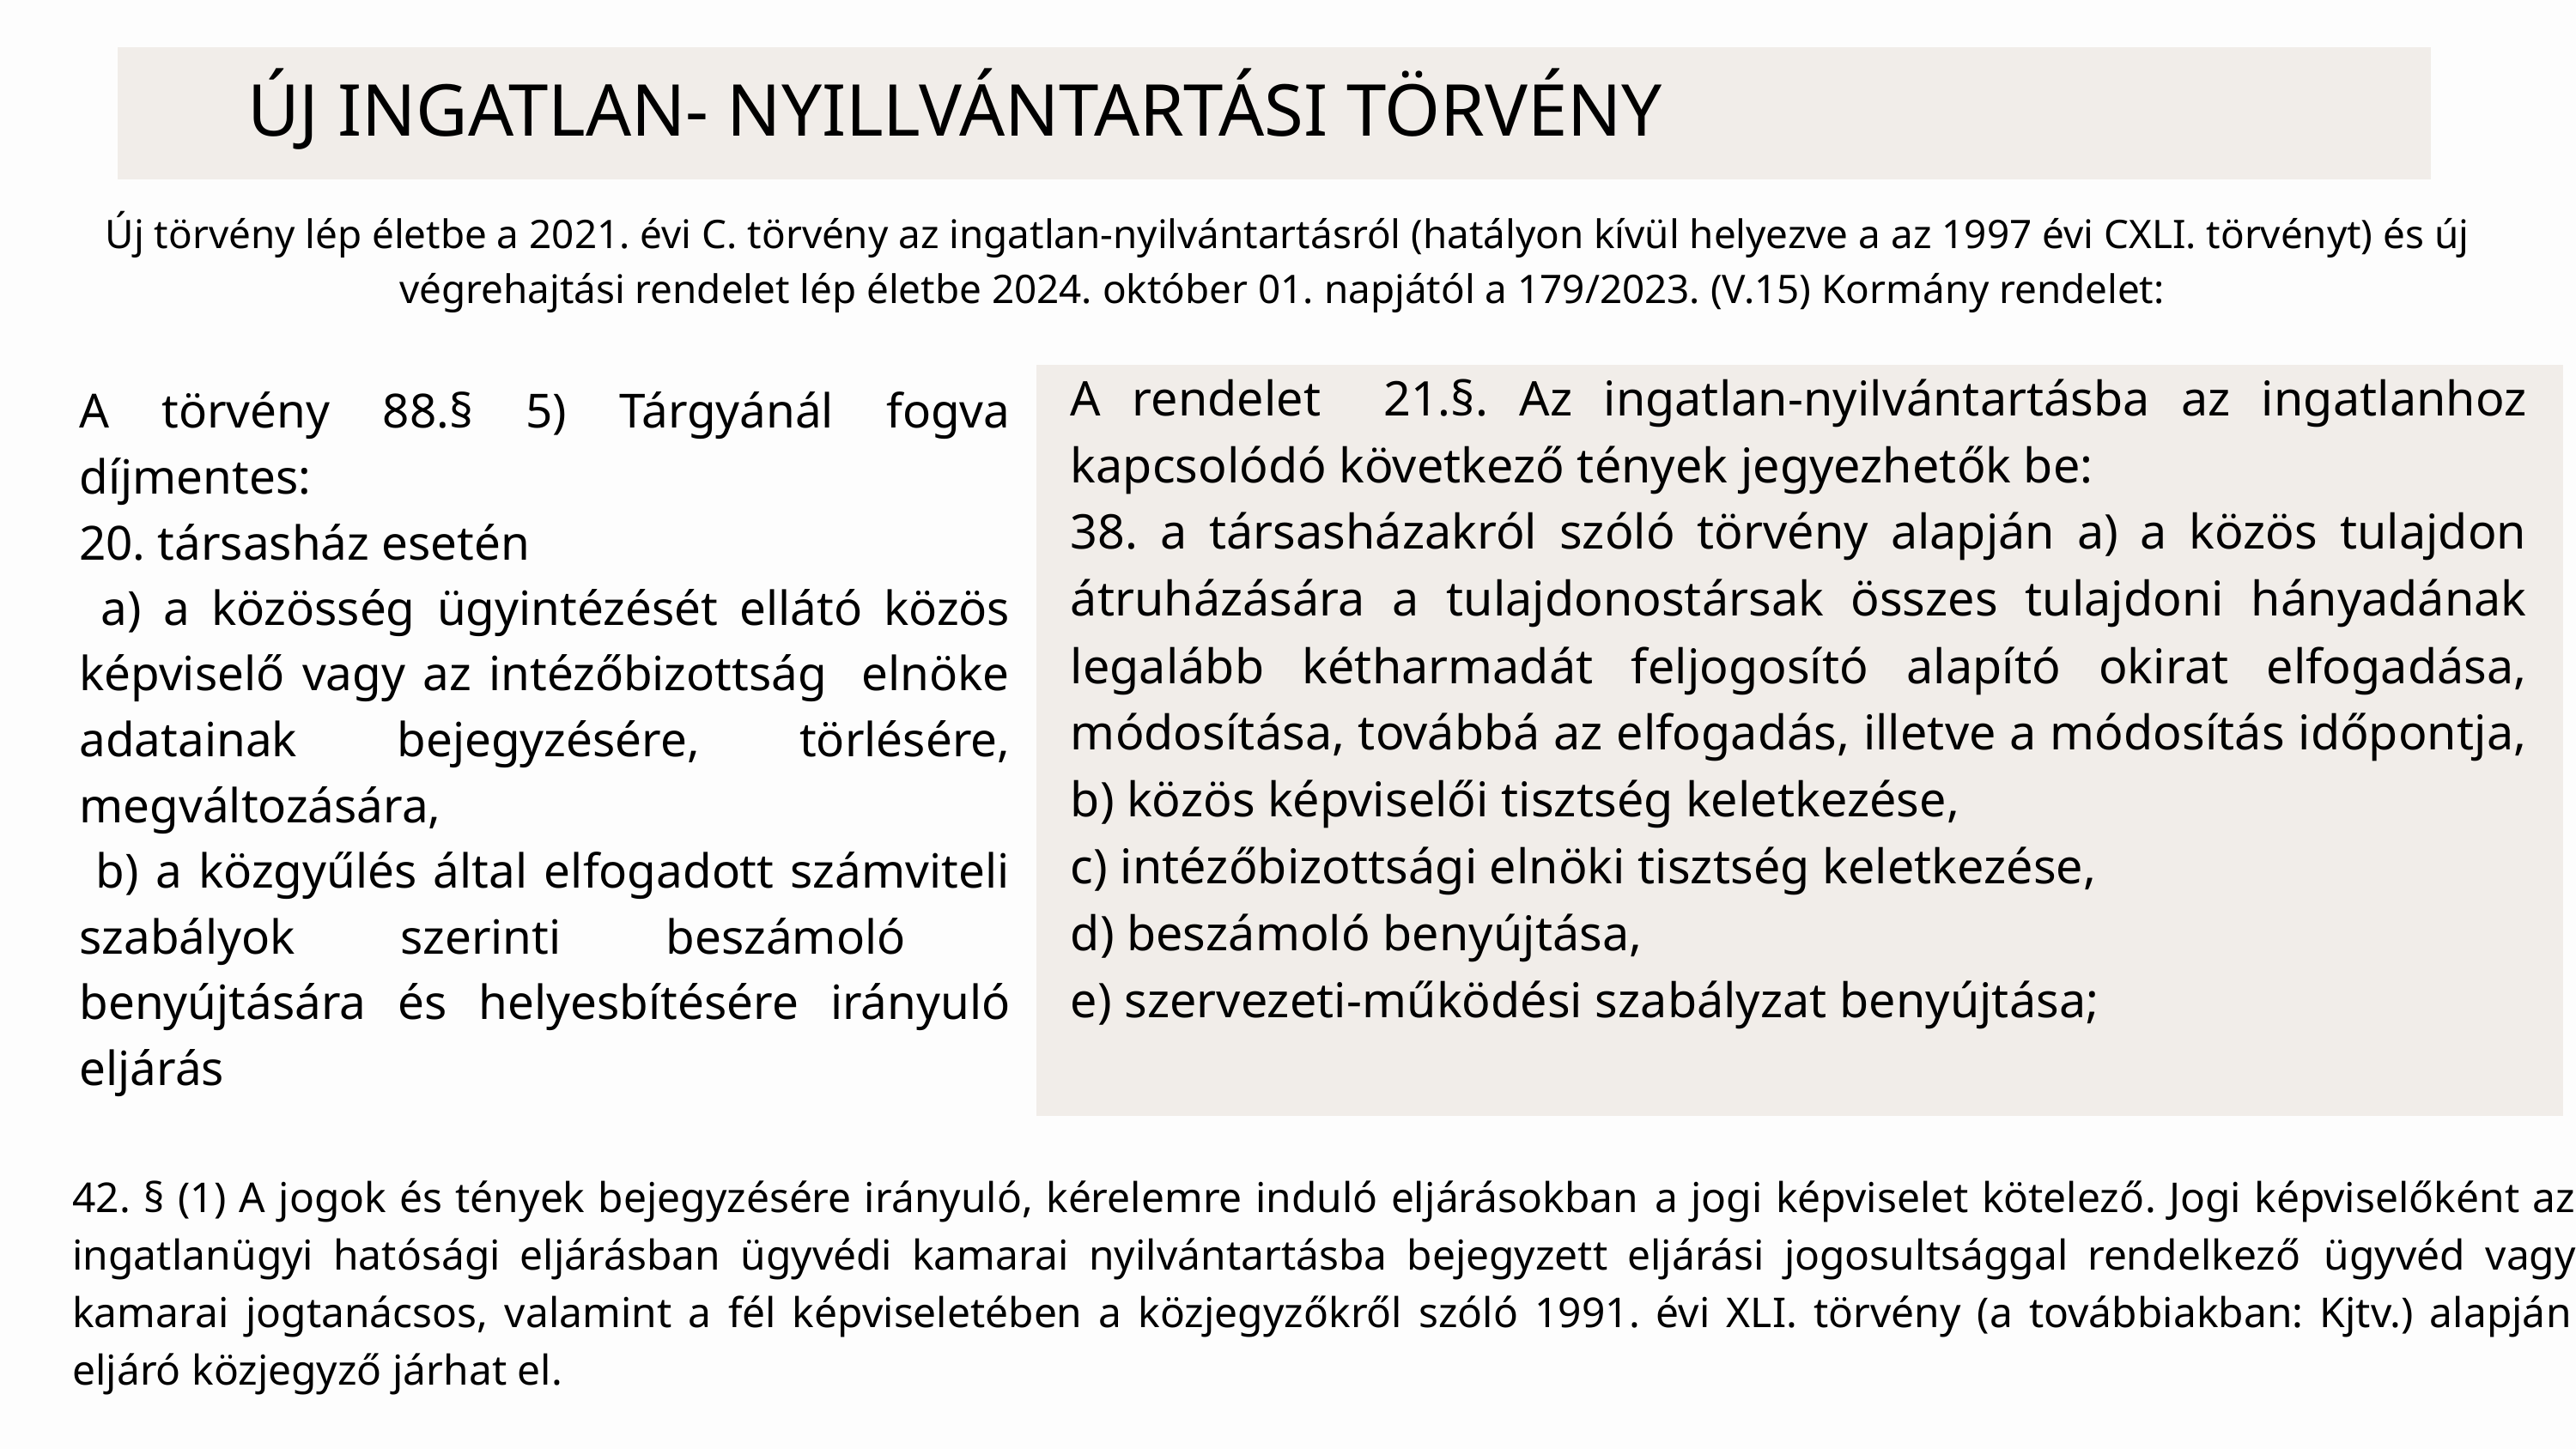

ÚJ INGATLAN- NYILLVÁNTARTÁSI TÖRVÉNY
Új törvény lép életbe a 2021. évi C. törvény az ingatlan-nyilvántartásról (hatályon kívül helyezve a az 1997 évi CXLI. törvényt) és új végrehajtási rendelet lép életbe 2024. október 01. napjától a 179/2023. (V.15) Kormány rendelet:
A rendelet 21.§. Az ingatlan-nyilvántartásba az ingatlanhoz kapcsolódó következő tények jegyezhetők be:
38. a társasházakról szóló törvény alapján a) a közös tulajdon átruházására a tulajdonostársak összes tulajdoni hányadának legalább kétharmadát feljogosító alapító okirat elfogadása, módosítása, továbbá az elfogadás, illetve a módosítás időpontja,
b) közös képviselői tisztség keletkezése,
c) intézőbizottsági elnöki tisztség keletkezése,
d) beszámoló benyújtása,
e) szervezeti-működési szabályzat benyújtása;
A törvény 88.§ 5) Tárgyánál fogva díjmentes:
20. társasház esetén
 a) a közösség ügyintézését ellátó közös képviselő vagy az intézőbizottság elnöke adatainak bejegyzésére, törlésére, megváltozására,
 b) a közgyűlés által elfogadott számviteli szabályok szerinti beszámoló benyújtására és helyesbítésére irányuló eljárás
42. § (1) A jogok és tények bejegyzésére irányuló, kérelemre induló eljárásokban a jogi képviselet kötelező. Jogi képviselőként az ingatlanügyi hatósági eljárásban ügyvédi kamarai nyilvántartásba bejegyzett eljárási jogosultsággal rendelkező ügyvéd vagy kamarai jogtanácsos, valamint a fél képviseletében a közjegyzőkről szóló 1991. évi XLI. törvény (a továbbiakban: Kjtv.) alapján eljáró közjegyző járhat el.